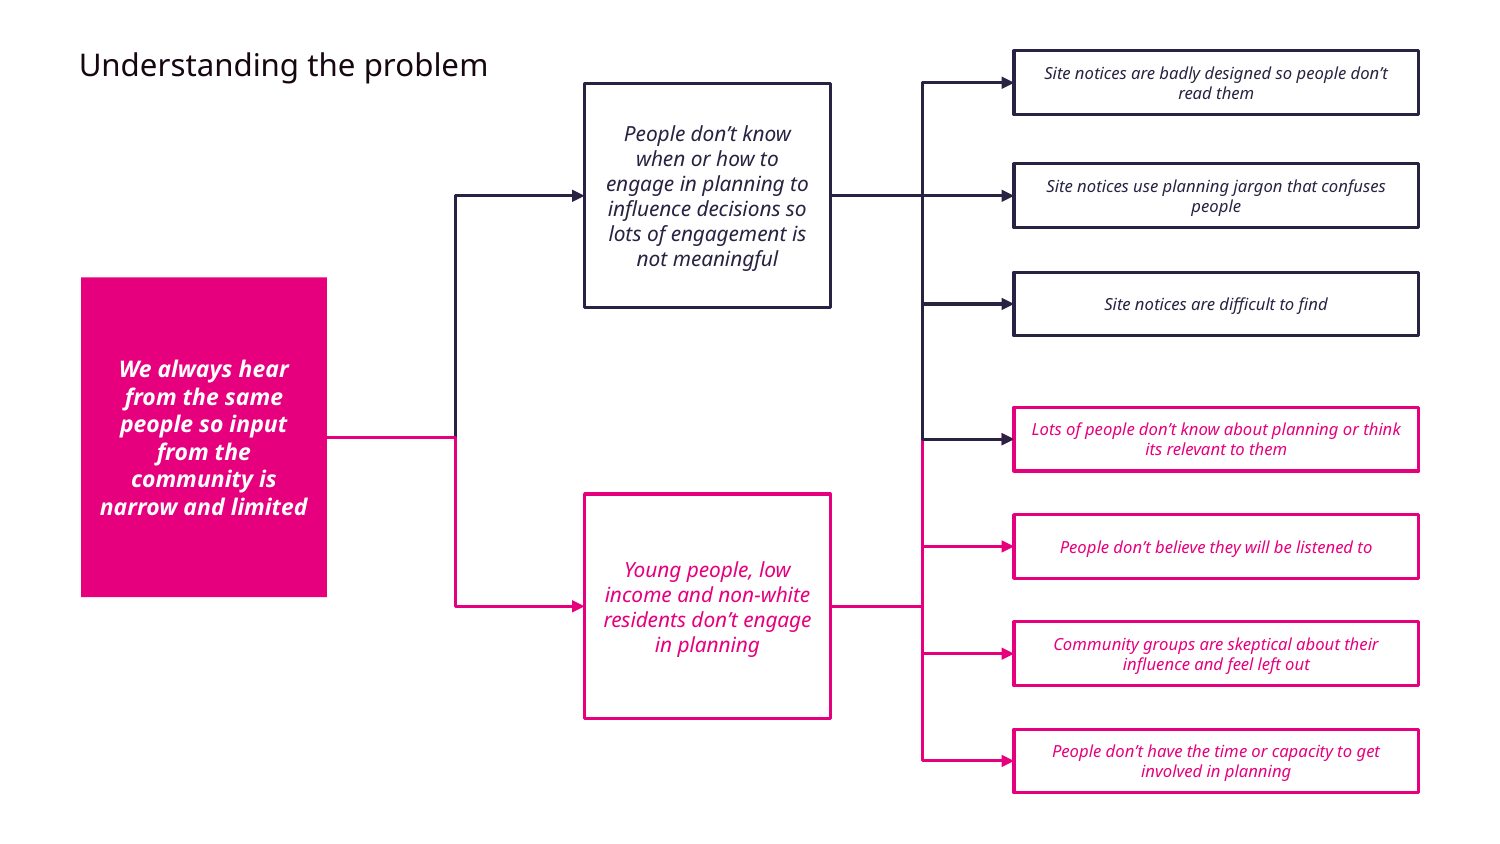

Understanding the problem
Site notices are badly designed so people don’t read them
People don’t know when or how to engage in planning to influence decisions so lots of engagement is not meaningful
Site notices use planning jargon that confuses people
Site notices are difficult to find
We always hear from the same people so input from the community is narrow and limited
Lots of people don’t know about planning or think its relevant to them
Young people, low income and non-white residents don’t engage in planning
People don’t believe they will be listened to
Community groups are skeptical about their influence and feel left out
People don’t have the time or capacity to get involved in planning